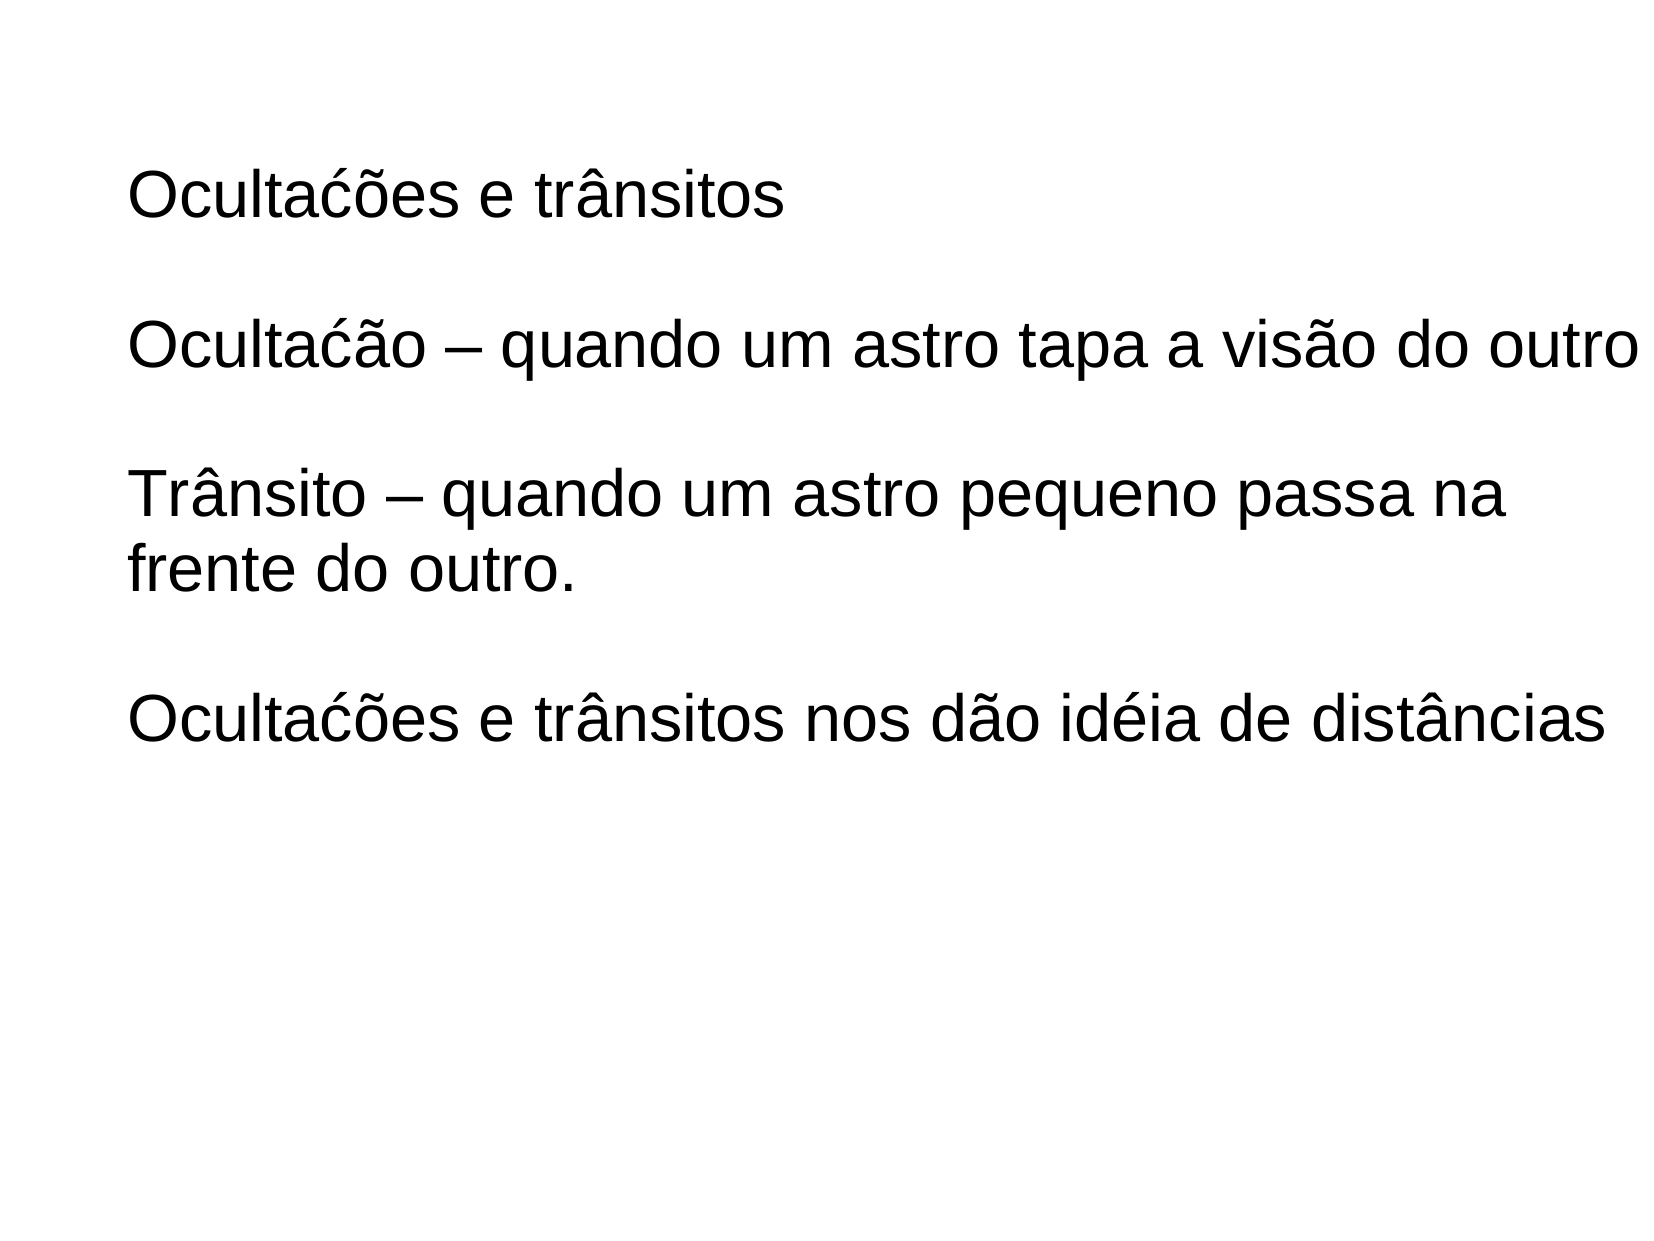

Ocultaćões e trânsitos
Ocultaćão – quando um astro tapa a visão do outro
Trânsito – quando um astro pequeno passa na
frente do outro.
Ocultaćões e trânsitos nos dão idéia de distâncias